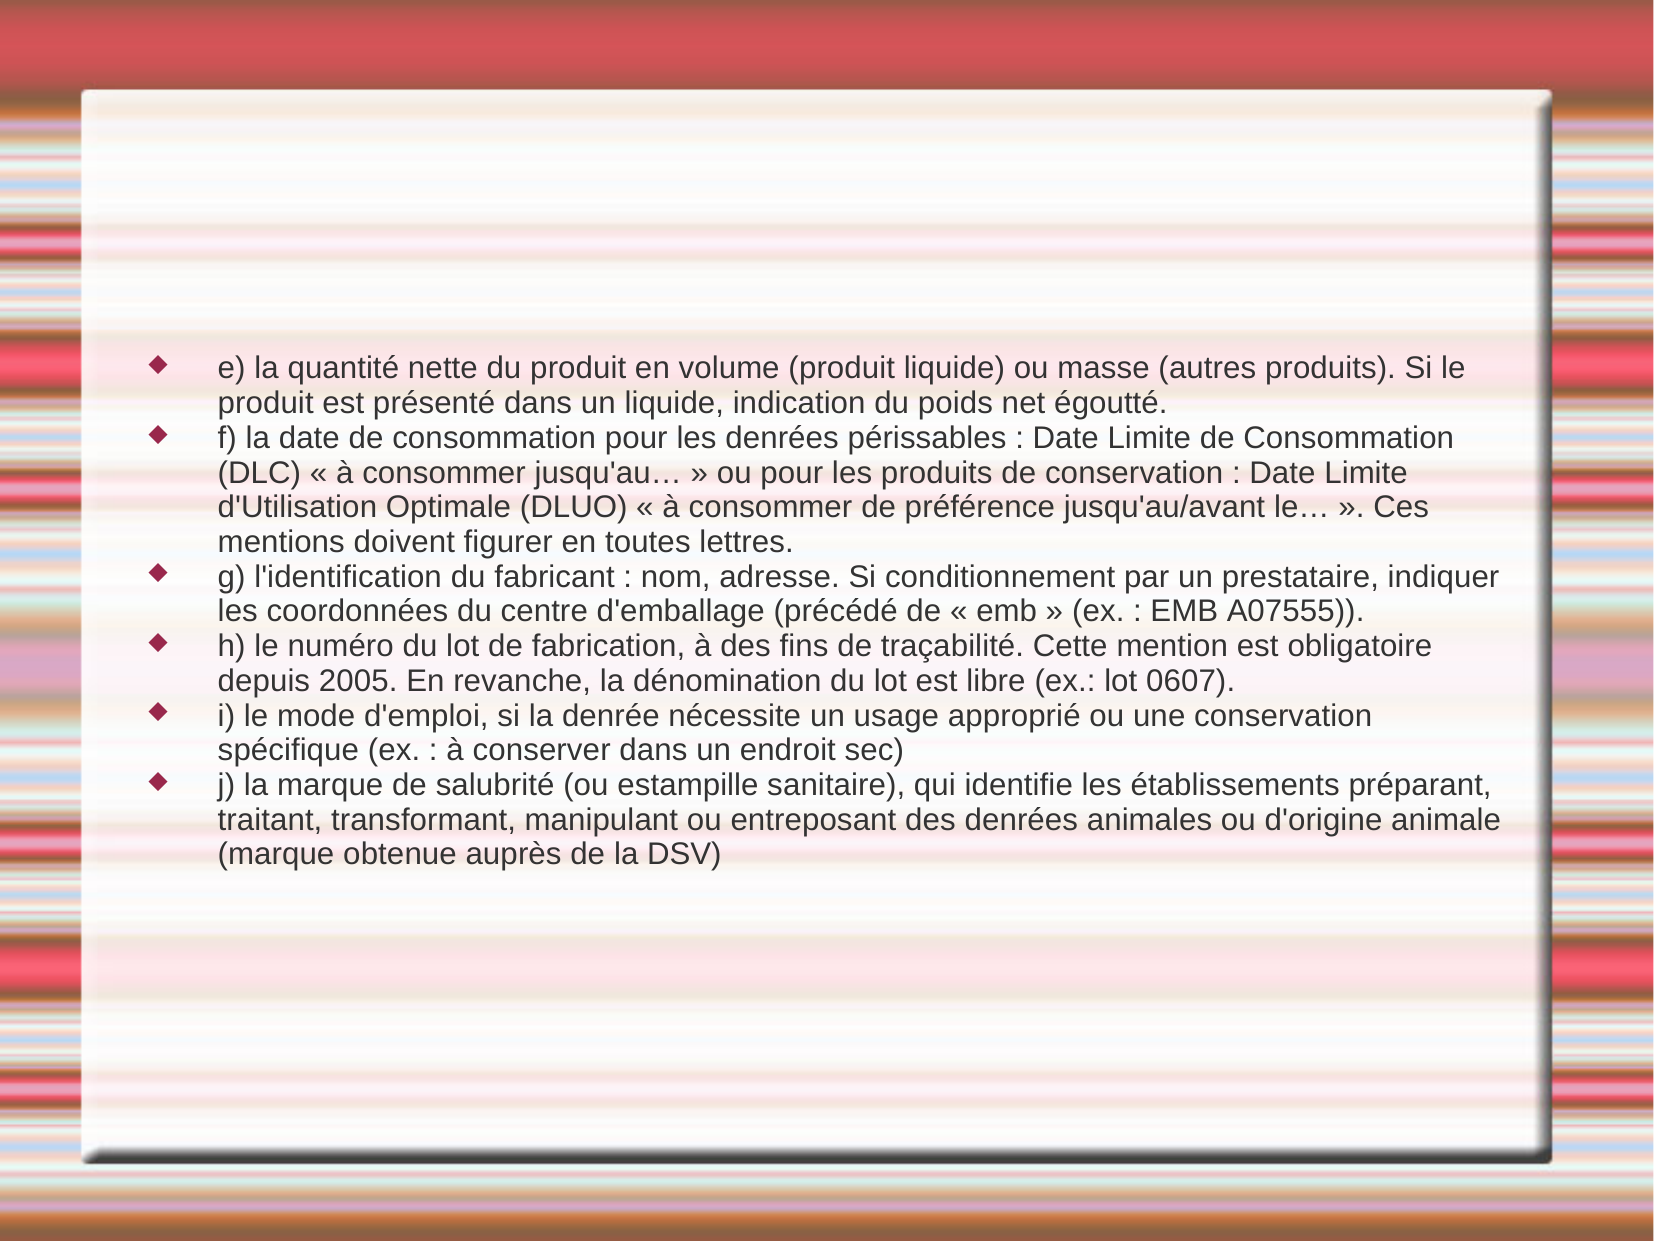

#
e) la quantité nette du produit en volume (produit liquide) ou masse (autres produits). Si le produit est présenté dans un liquide, indication du poids net égoutté.
f) la date de consommation pour les denrées périssables : Date Limite de Consommation (DLC) « à consommer jusqu'au… » ou pour les produits de conservation : Date Limite d'Utilisation Optimale (DLUO) « à consommer de préférence jusqu'au/avant le… ». Ces mentions doivent figurer en toutes lettres.
g) l'identification du fabricant : nom, adresse. Si conditionnement par un prestataire, indiquer les coordonnées du centre d'emballage (précédé de « emb » (ex. : EMB A07555)).
h) le numéro du lot de fabrication, à des fins de traçabilité. Cette mention est obligatoire depuis 2005. En revanche, la dénomination du lot est libre (ex.: lot 0607).
i) le mode d'emploi, si la denrée nécessite un usage approprié ou une conservation spécifique (ex. : à conserver dans un endroit sec)
j) la marque de salubrité (ou estampille sanitaire), qui identifie les établissements préparant, traitant, transformant, manipulant ou entreposant des denrées animales ou d'origine animale (marque obtenue auprès de la DSV)